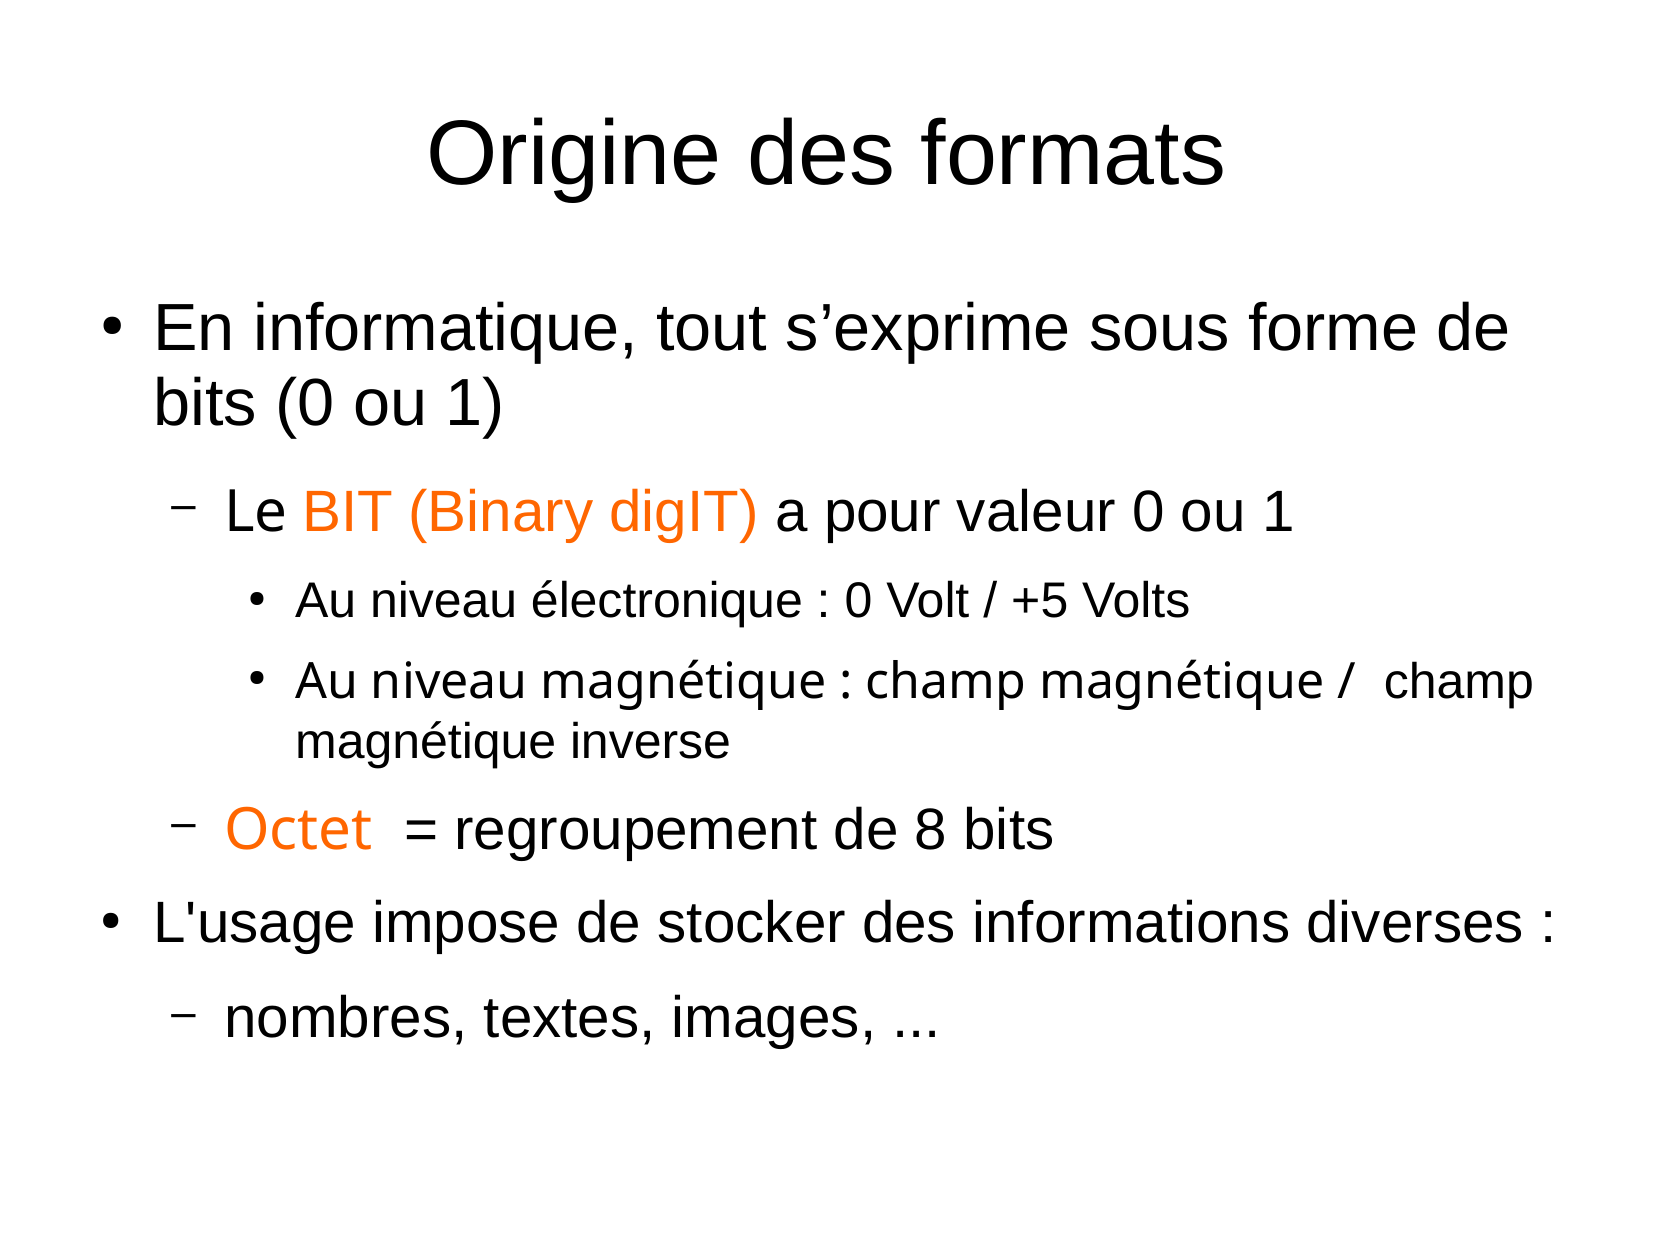

# Origine des formats
En informatique, tout s’exprime sous forme de bits (0 ou 1)
Le BIT (Binary digIT) a pour valeur 0 ou 1
Au niveau électronique : 0 Volt / +5 Volts
Au niveau magnétique : champ magnétique / champ magnétique inverse
Octet = regroupement de 8 bits
L'usage impose de stocker des informations diverses :
nombres, textes, images, ...